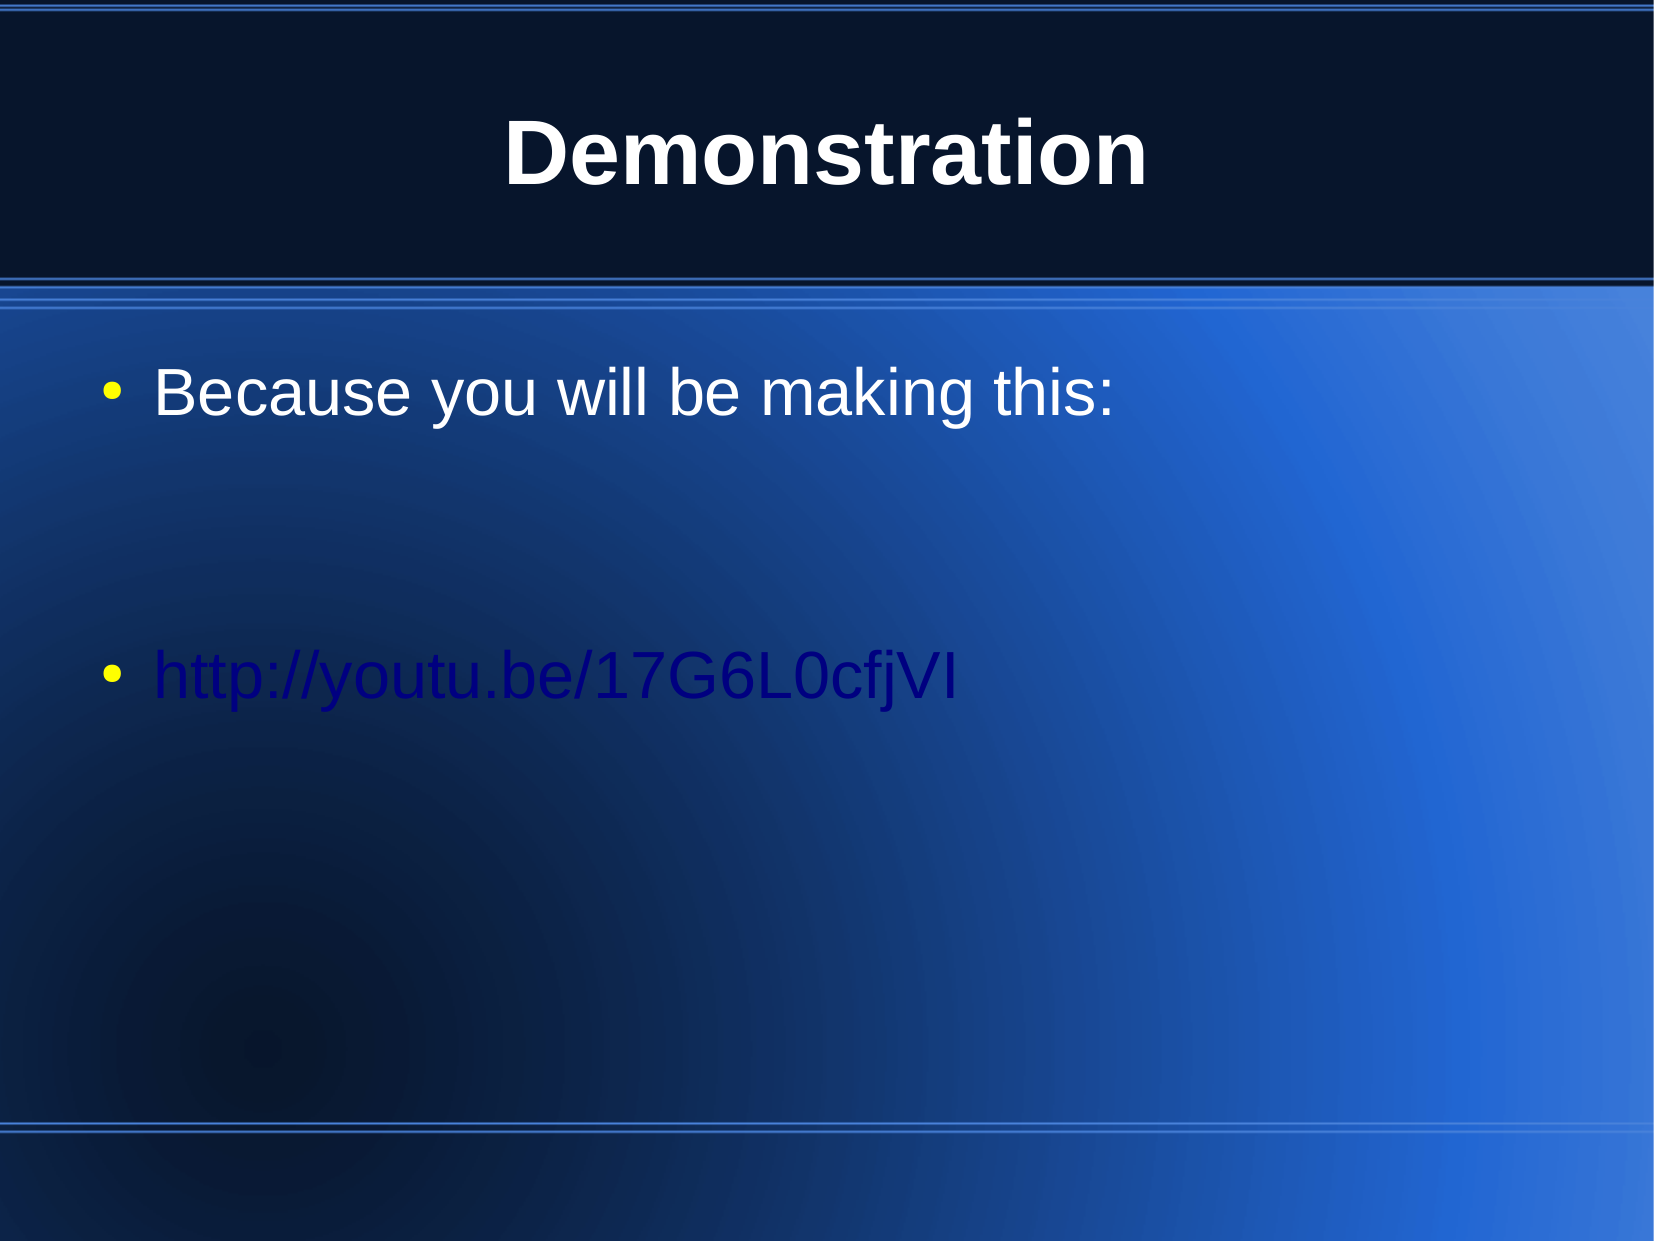

# Demonstration
Because you will be making this:
http://youtu.be/17G6L0cfjVI